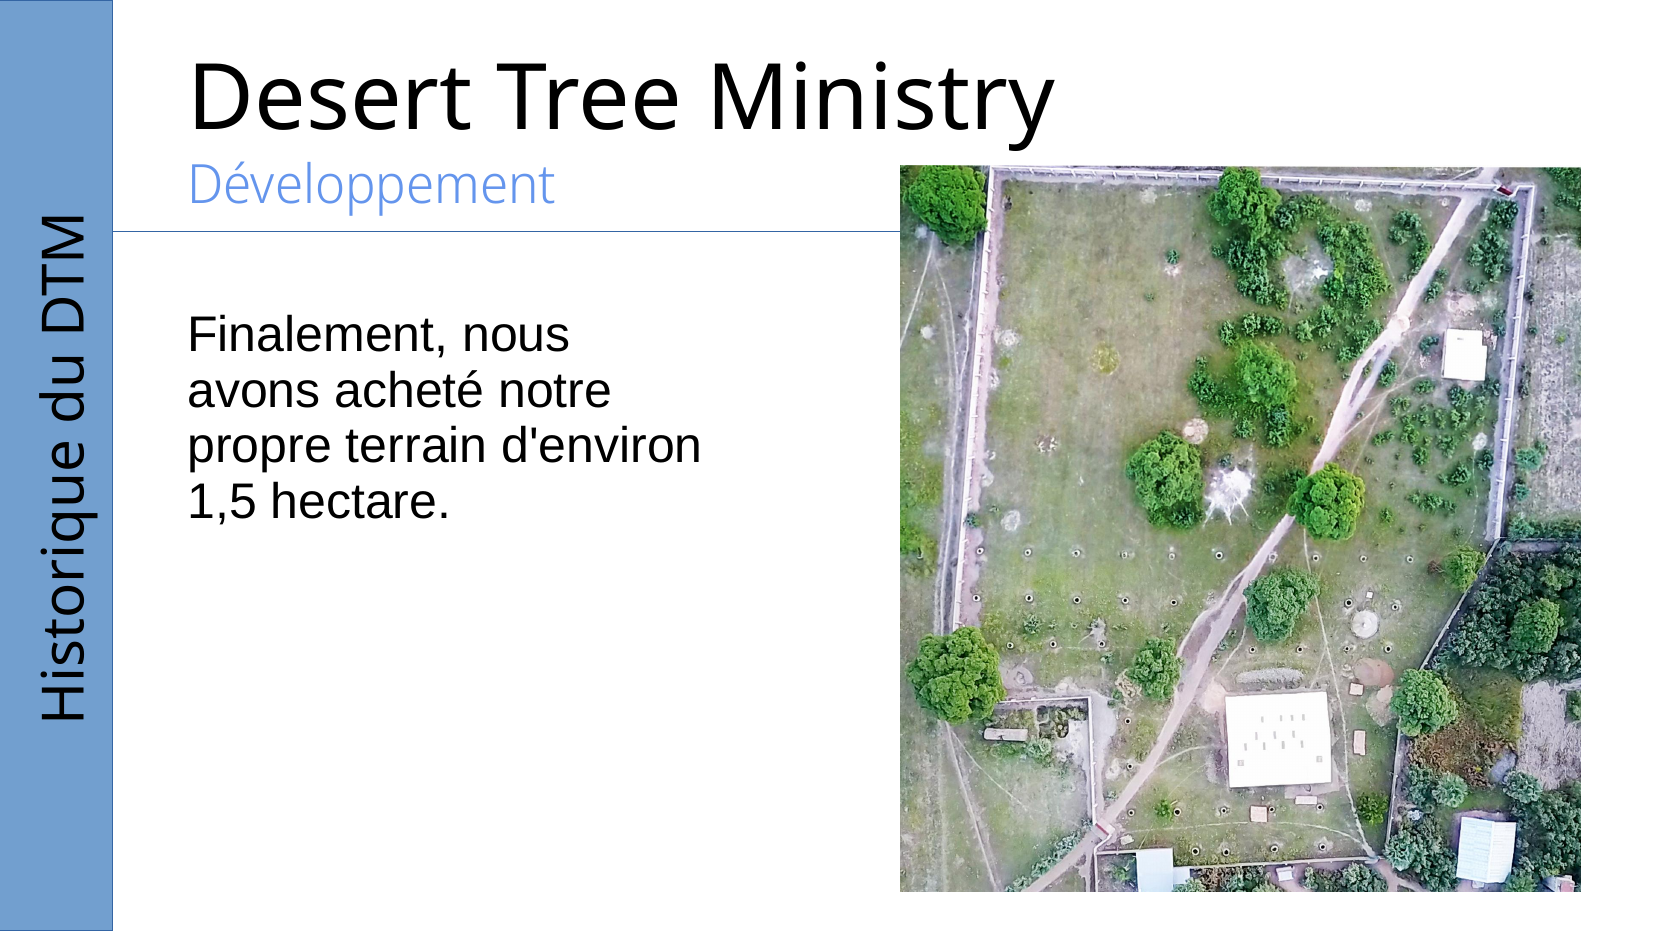

# Desert Tree Ministry
Développement
Finalement, nous avons acheté notre propre terrain d'environ 1,5 hectare.
Historique du DTM